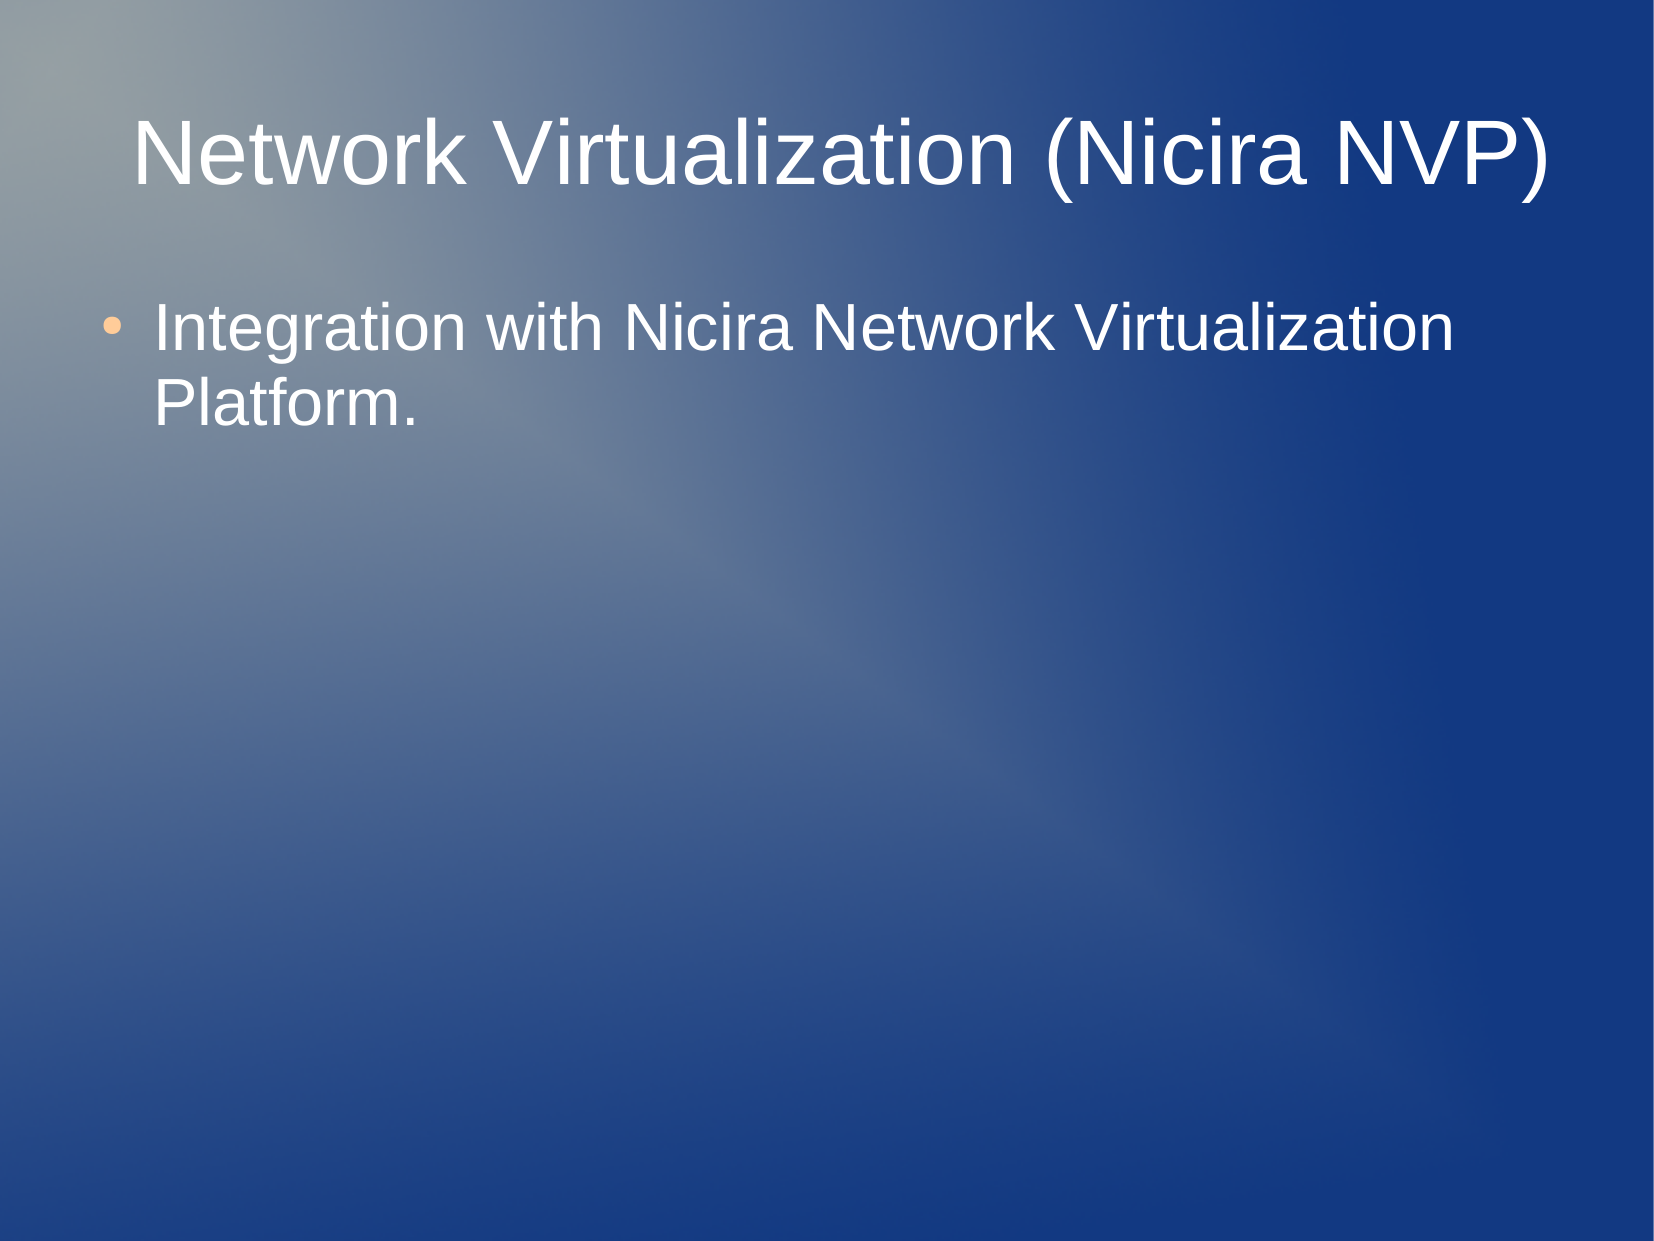

# Network Virtualization (Nicira NVP)
Integration with Nicira Network Virtualization Platform.